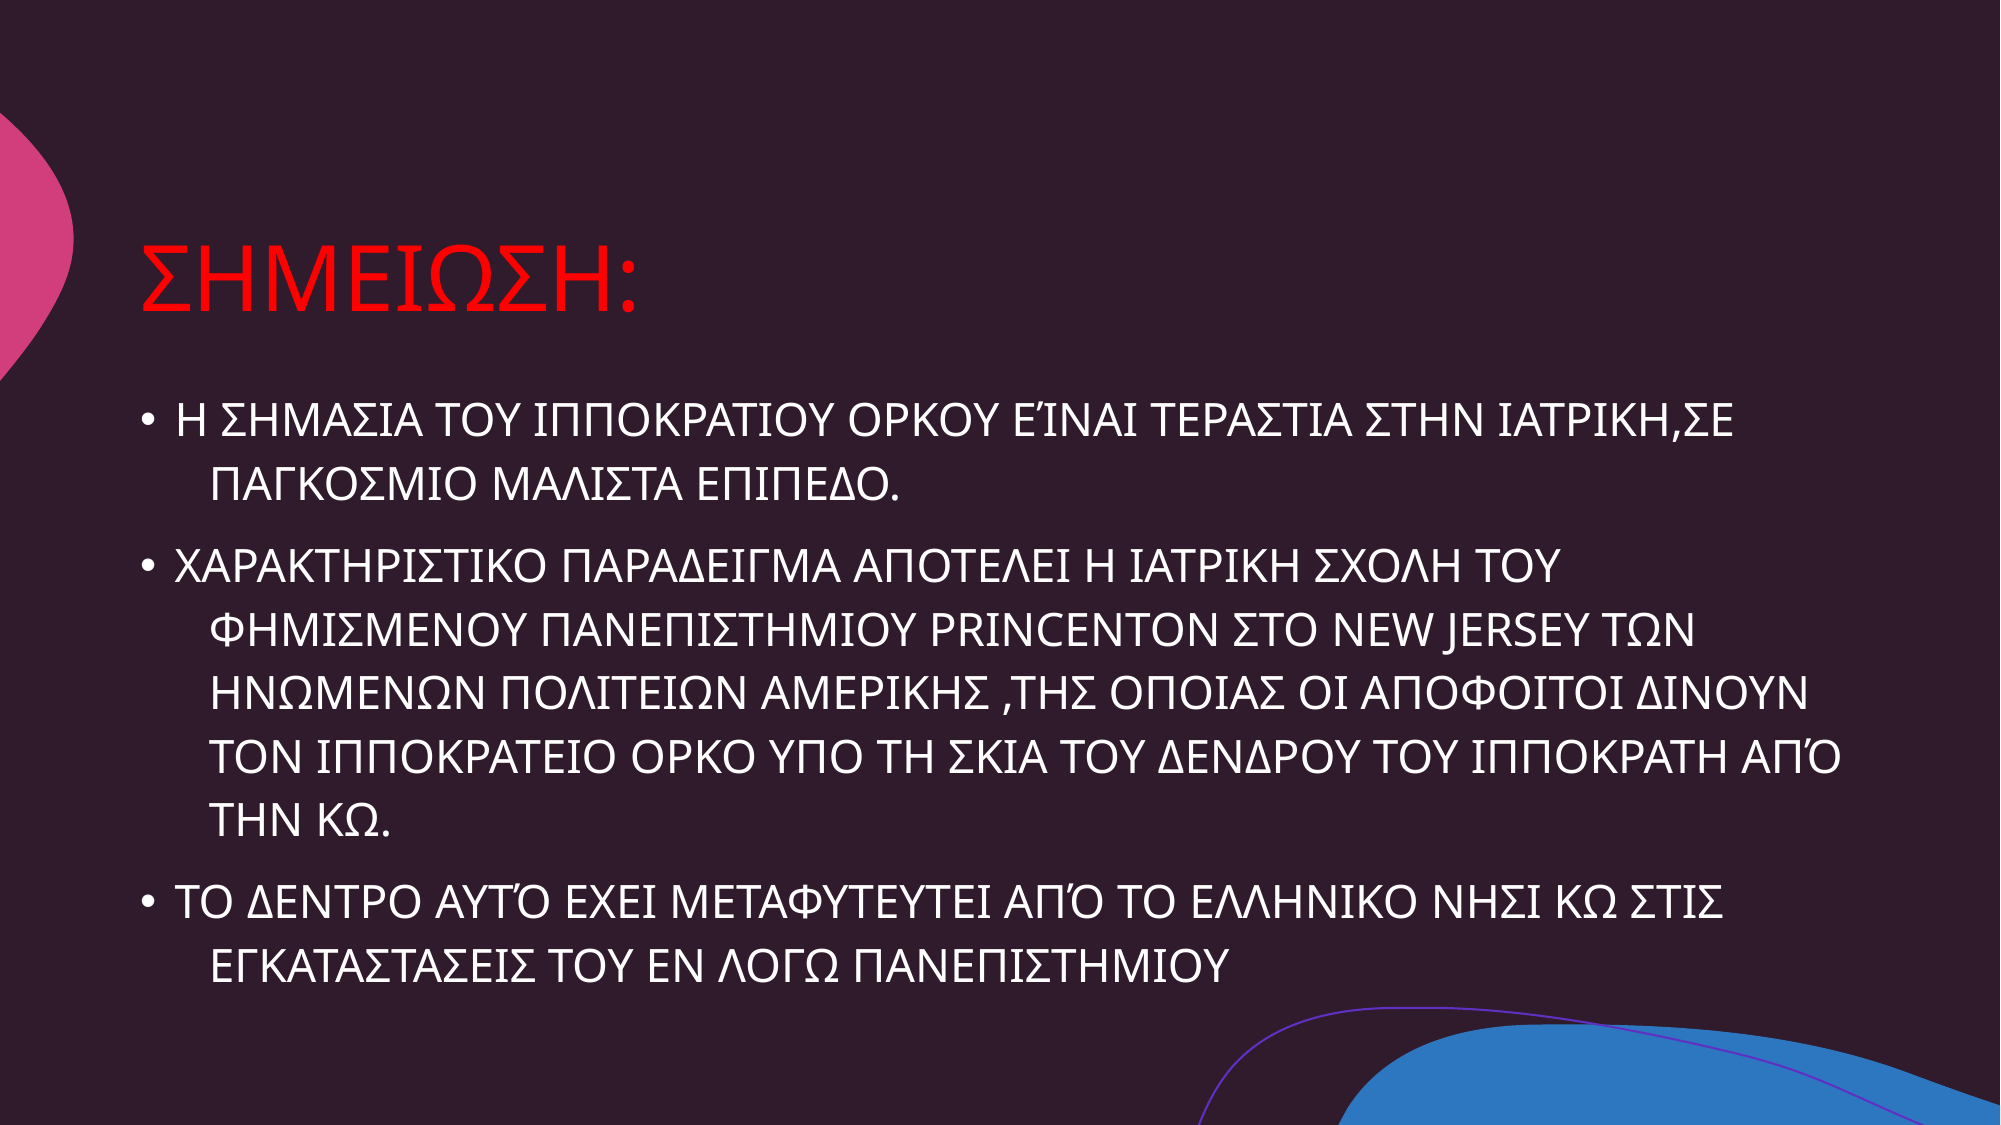

# ΣΗΜΕΙΩΣΗ:
Η ΣΗΜΑΣΙΑ ΤΟΥ ΙΠΠΟΚΡΑΤΙΟΥ ΟΡΚΟΥ ΕΊΝΑΙ ΤΕΡΑΣΤΙΑ ΣΤΗΝ ΙΑΤΡΙΚΗ,ΣΕ ΠΑΓΚΟΣΜΙΟ ΜΑΛΙΣΤΑ ΕΠΙΠΕΔΟ.
ΧΑΡΑΚΤΗΡΙΣΤΙΚΟ ΠΑΡΑΔΕΙΓΜΑ ΑΠΟΤΕΛΕΙ Η ΙΑΤΡΙΚΗ ΣΧΟΛΗ ΤΟΥ ΦΗΜΙΣΜΕΝΟΥ ΠΑΝΕΠΙΣΤΗΜΙΟΥ PRINCENTON ΣΤΟ NEW JERSEY ΤΩΝ ΗΝΩΜΕΝΩΝ ΠΟΛΙΤΕΙΩΝ ΑΜΕΡΙΚΗΣ ,ΤΗΣ ΟΠΟΙΑΣ ΟΙ ΑΠΟΦΟΙΤΟΙ ΔΙΝΟΥΝ ΤΟΝ ΙΠΠΟΚΡΑΤΕΙΟ ΟΡΚΟ ΥΠΟ ΤΗ ΣΚΙΑ ΤΟΥ ΔΕΝΔΡΟΥ ΤΟΥ ΙΠΠΟΚΡΑΤΗ ΑΠΌ ΤΗΝ ΚΩ.
ΤΟ ΔΕΝΤΡΟ ΑΥΤΌ ΕΧΕΙ ΜΕΤΑΦΥΤΕΥΤΕΙ ΑΠΌ ΤΟ ΕΛΛΗΝΙΚΟ ΝΗΣΙ ΚΩ ΣΤΙΣ ΕΓΚΑΤΑΣΤΑΣΕΙΣ ΤΟΥ ΕΝ ΛΟΓΩ ΠΑΝΕΠΙΣΤΗΜΙΟΥ